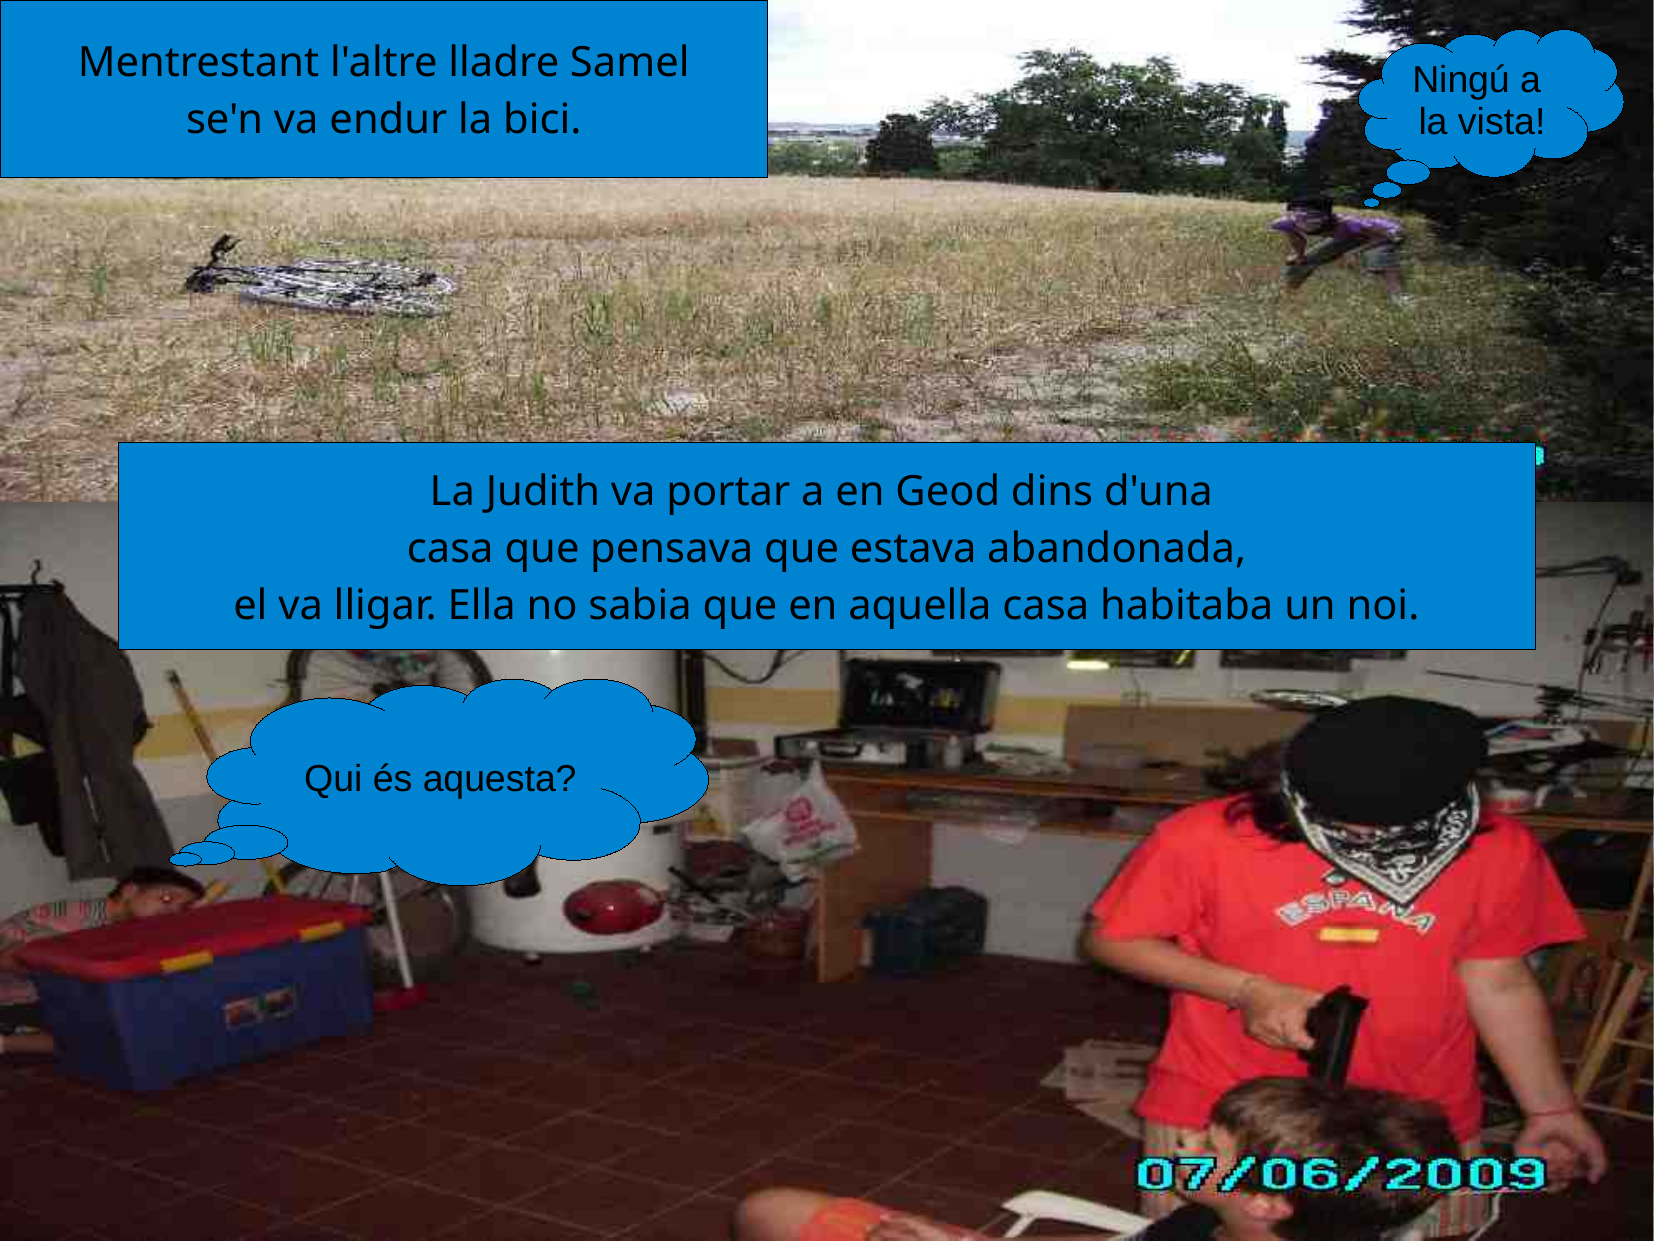

Mentrestant l'altre lladre Samel
se'n va endur la bici.
Ningú a
la vista!
La Judith va portar a en Geod dins d'una
casa que pensava que estava abandonada,
el va lligar. Ella no sabia que en aquella casa habitaba un noi.
Qui és aquesta?